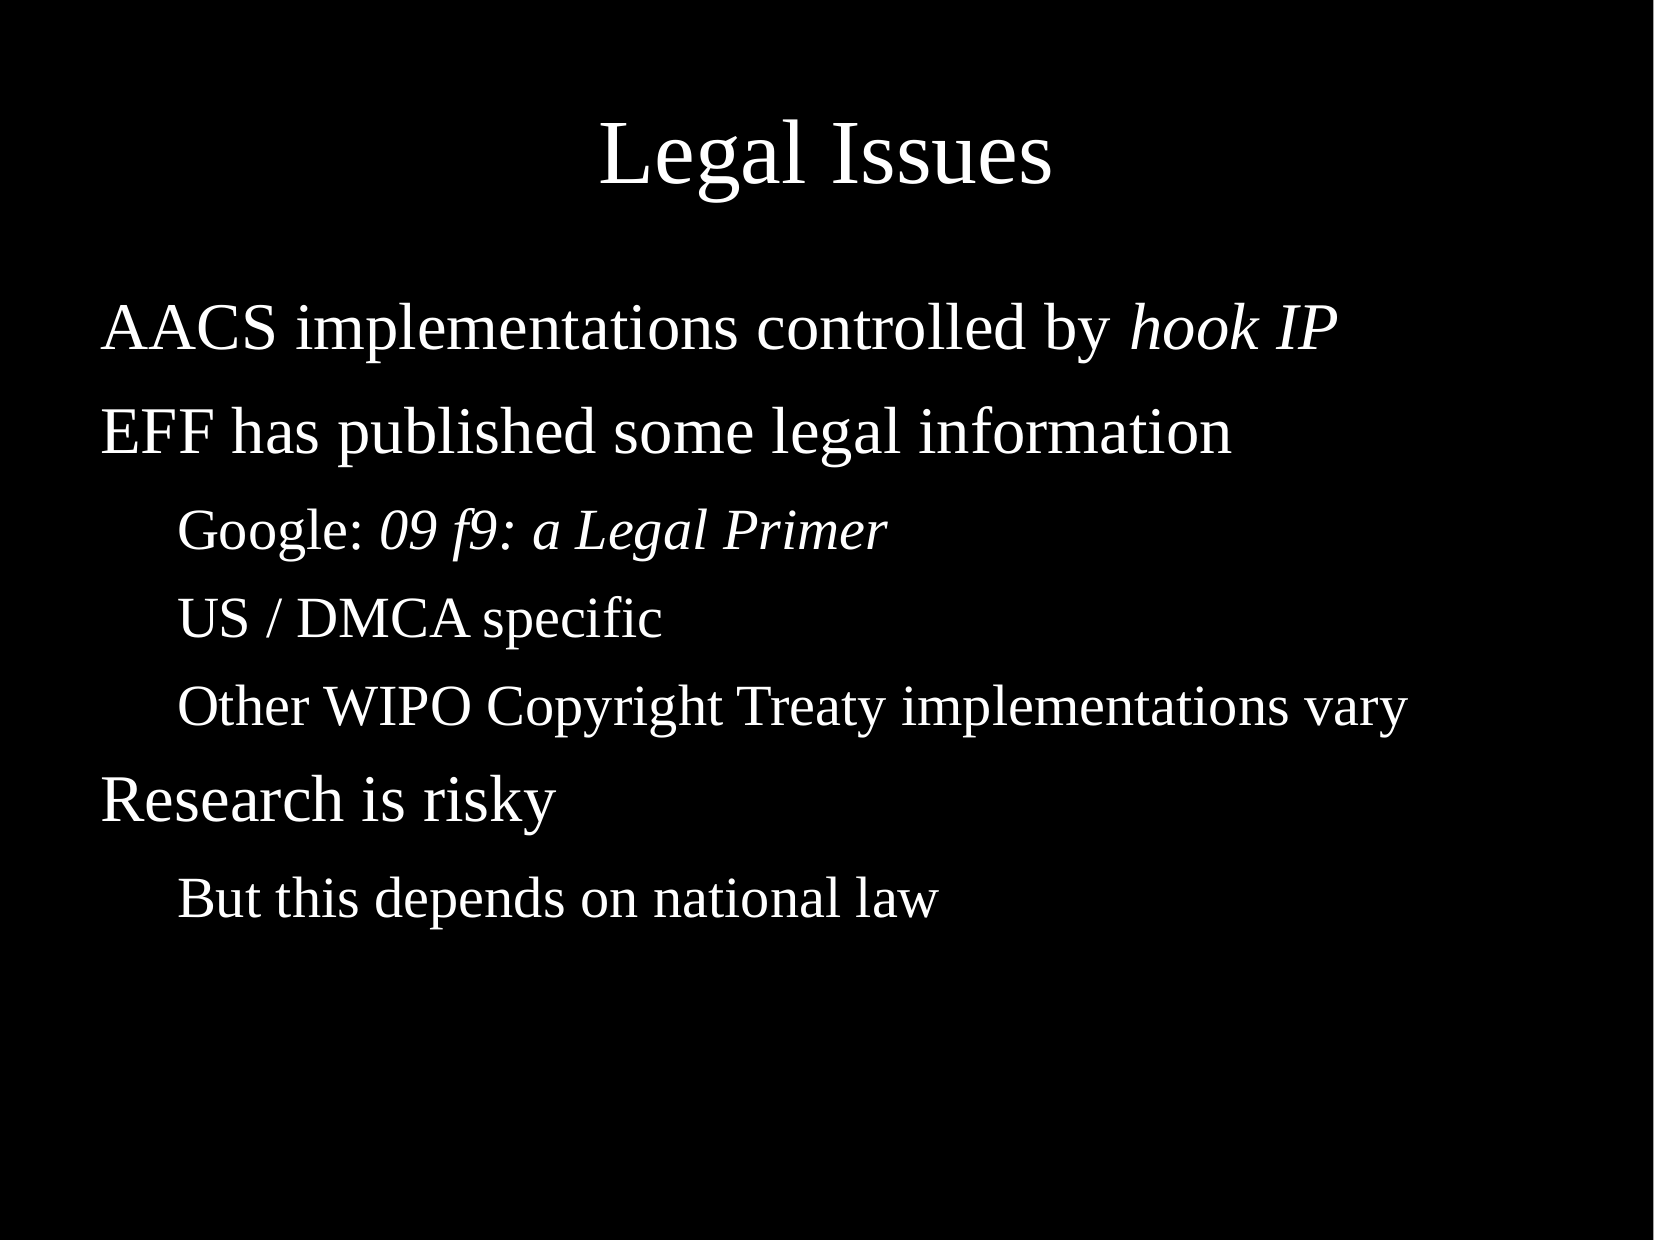

# Legal Issues
AACS implementations controlled by hook IP
EFF has published some legal information
Google: 09 f9: a Legal Primer
US / DMCA specific
Other WIPO Copyright Treaty implementations vary
Research is risky
But this depends on national law